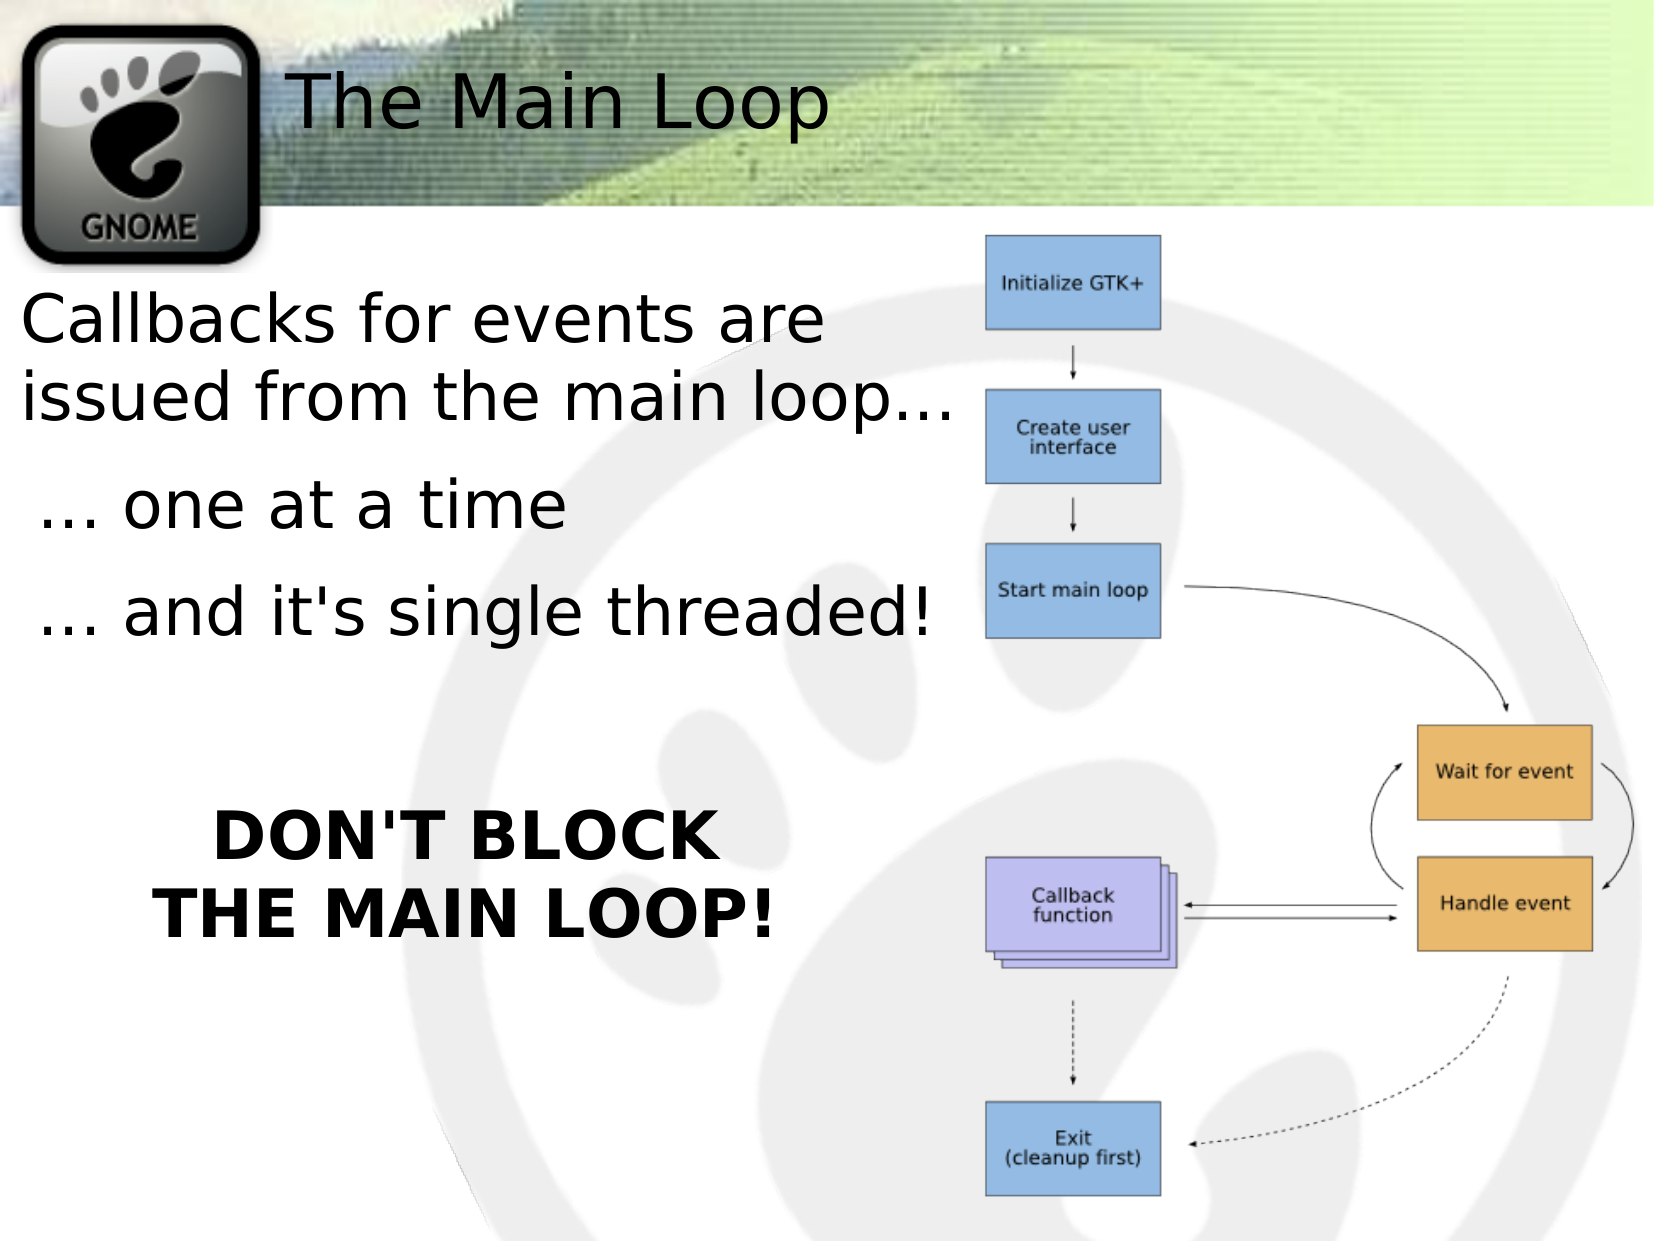

# The Main Loop
Callbacks for events are issued from the main loop...
... one at a time
... and it's single threaded!
DON'T BLOCK THE MAIN LOOP!